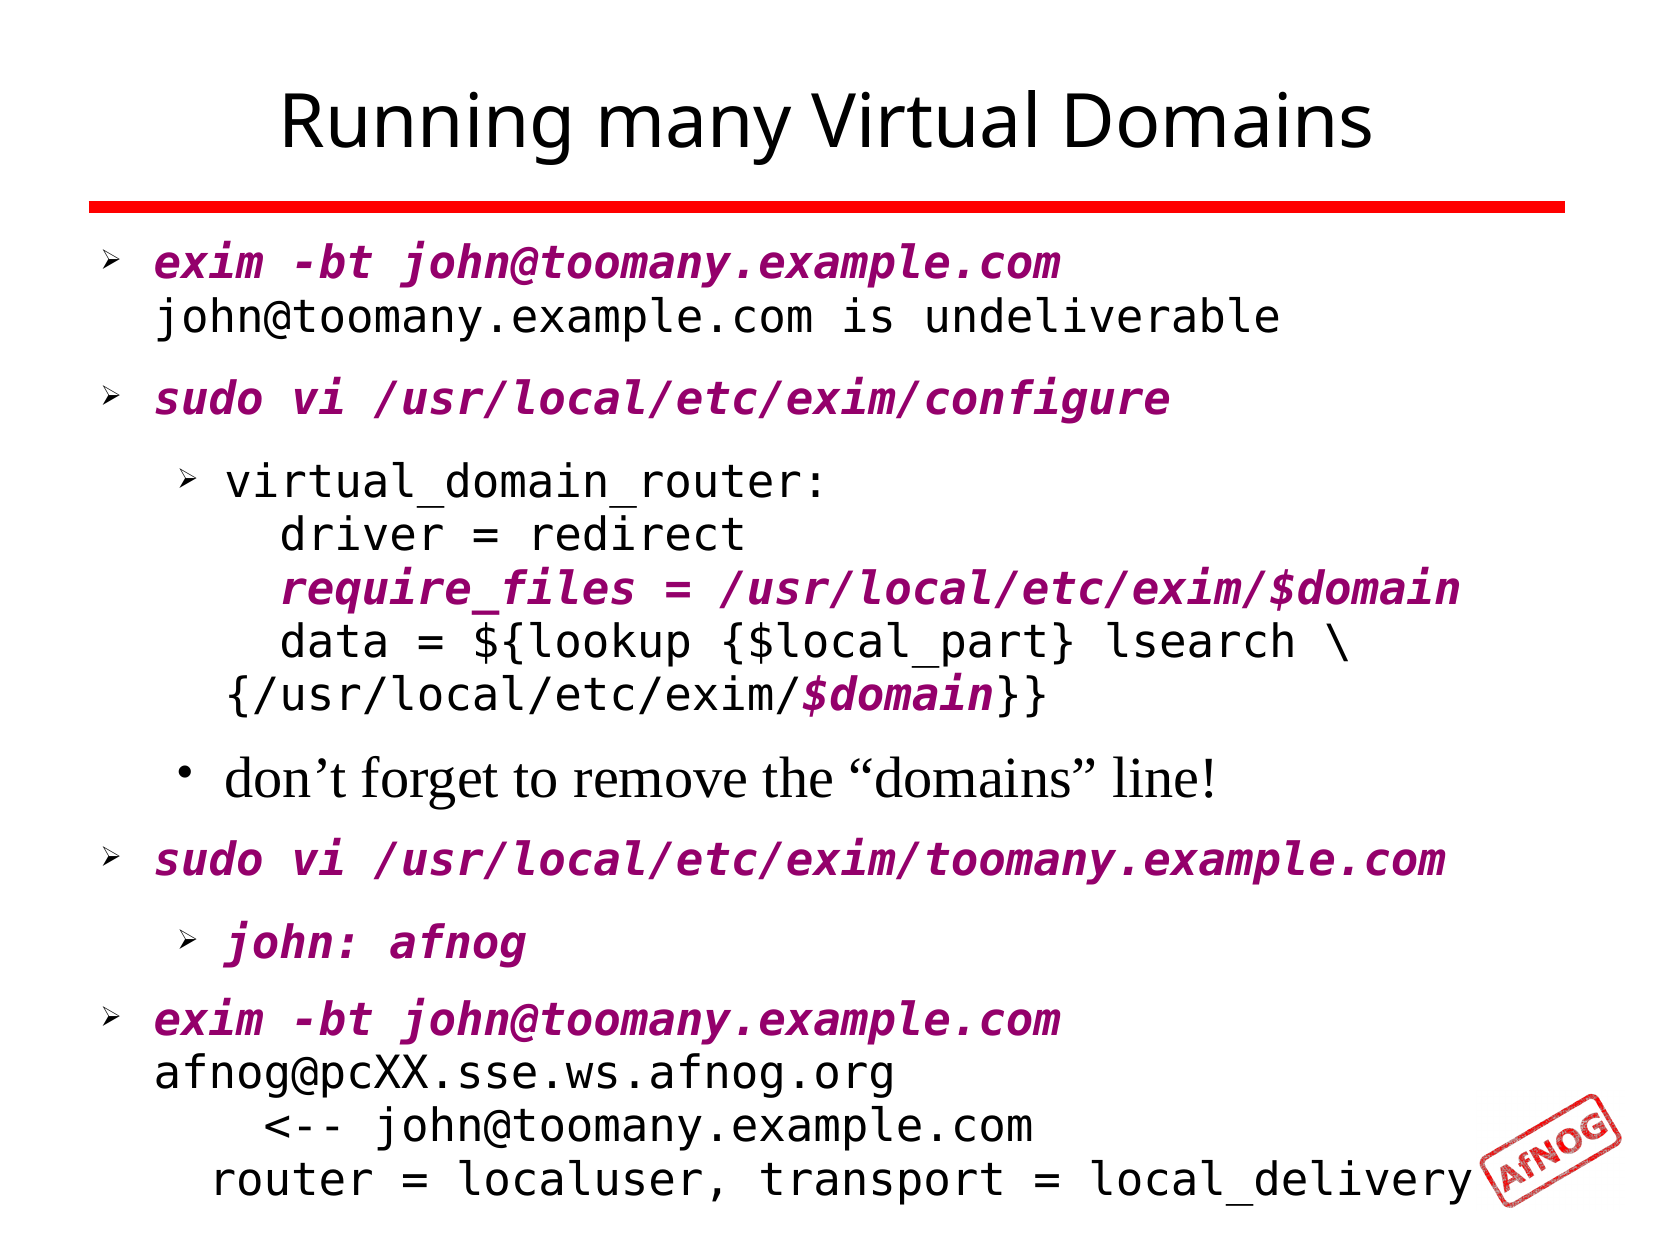

# Running many Virtual Domains
exim -bt john@toomany.example.com
john@toomany.example.com is undeliverable
sudo vi /usr/local/etc/exim/configure
virtual_domain_router:
 driver = redirect
 require_files = /usr/local/etc/exim/$domain
 data = ${lookup {$local_part} lsearch \
{/usr/local/etc/exim/$domain}}
don’t forget to remove the “domains” line!
sudo vi /usr/local/etc/exim/toomany.example.com
john: afnog
exim -bt john@toomany.example.com
afnog@pcXX.sse.ws.afnog.org
 <-- john@toomany.example.com
 router = localuser, transport = local_delivery